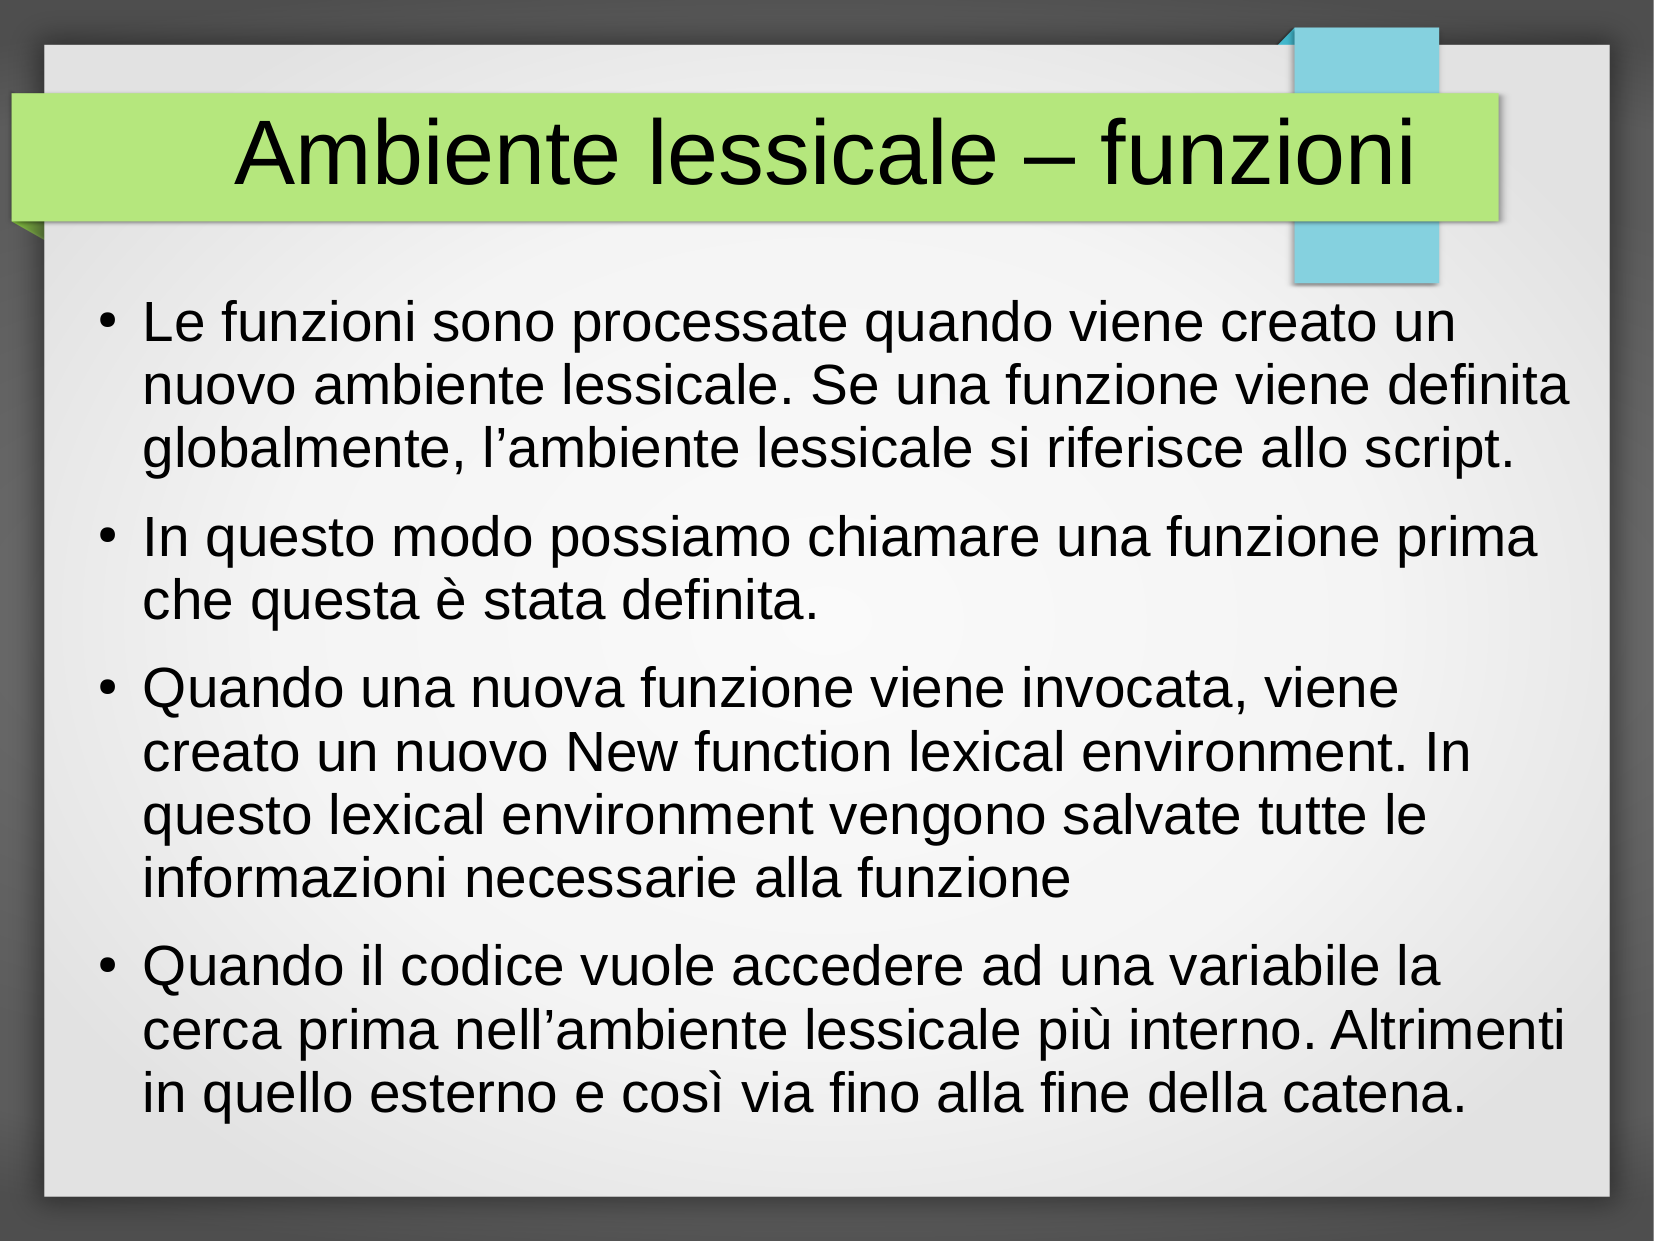

# Ambiente lessicale – funzioni
Le funzioni sono processate quando viene creato un nuovo ambiente lessicale. Se una funzione viene definita globalmente, l’ambiente lessicale si riferisce allo script.
In questo modo possiamo chiamare una funzione prima che questa è stata definita.
Quando una nuova funzione viene invocata, viene creato un nuovo New function lexical environment. In questo lexical environment vengono salvate tutte le informazioni necessarie alla funzione
Quando il codice vuole accedere ad una variabile la cerca prima nell’ambiente lessicale più interno. Altrimenti in quello esterno e così via fino alla fine della catena.